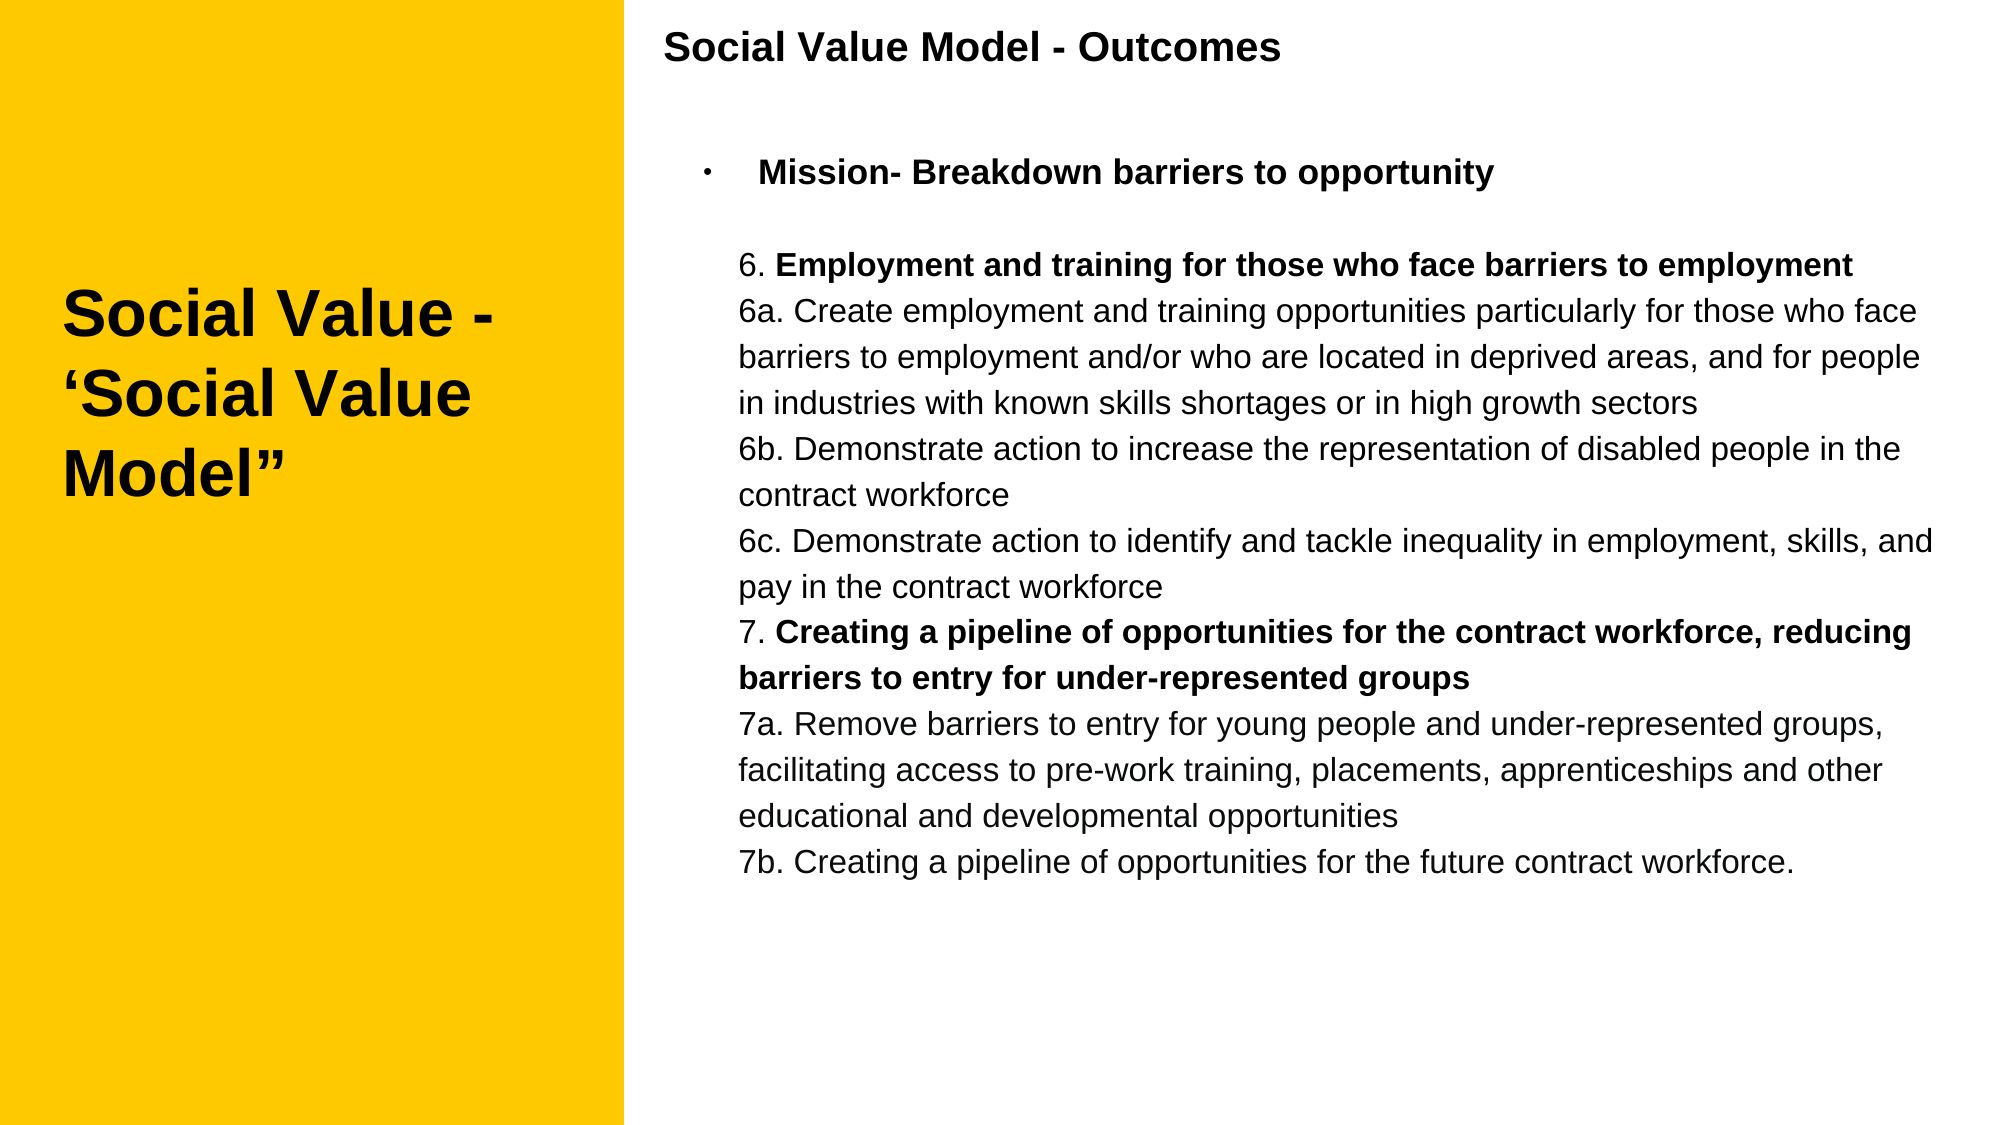

Social Value Model - Outcomes
Mission- Breakdown barriers to opportunity
6. Employment and training for those who face barriers to employment
6a. Create employment and training opportunities particularly for those who face barriers to employment and/or who are located in deprived areas, and for people in industries with known skills shortages or in high growth sectors
6b. Demonstrate action to increase the representation of disabled people in the contract workforce
6c. Demonstrate action to identify and tackle inequality in employment, skills, and pay in the contract workforce
7. Creating a pipeline of opportunities for the contract workforce, reducing barriers to entry for under-represented groups
7a. Remove barriers to entry for young people and under-represented groups, facilitating access to pre-work training, placements, apprenticeships and other educational and developmental opportunities
7b. Creating a pipeline of opportunities for the future contract workforce.
# Social Value - ‘Social Value Model”
Interims